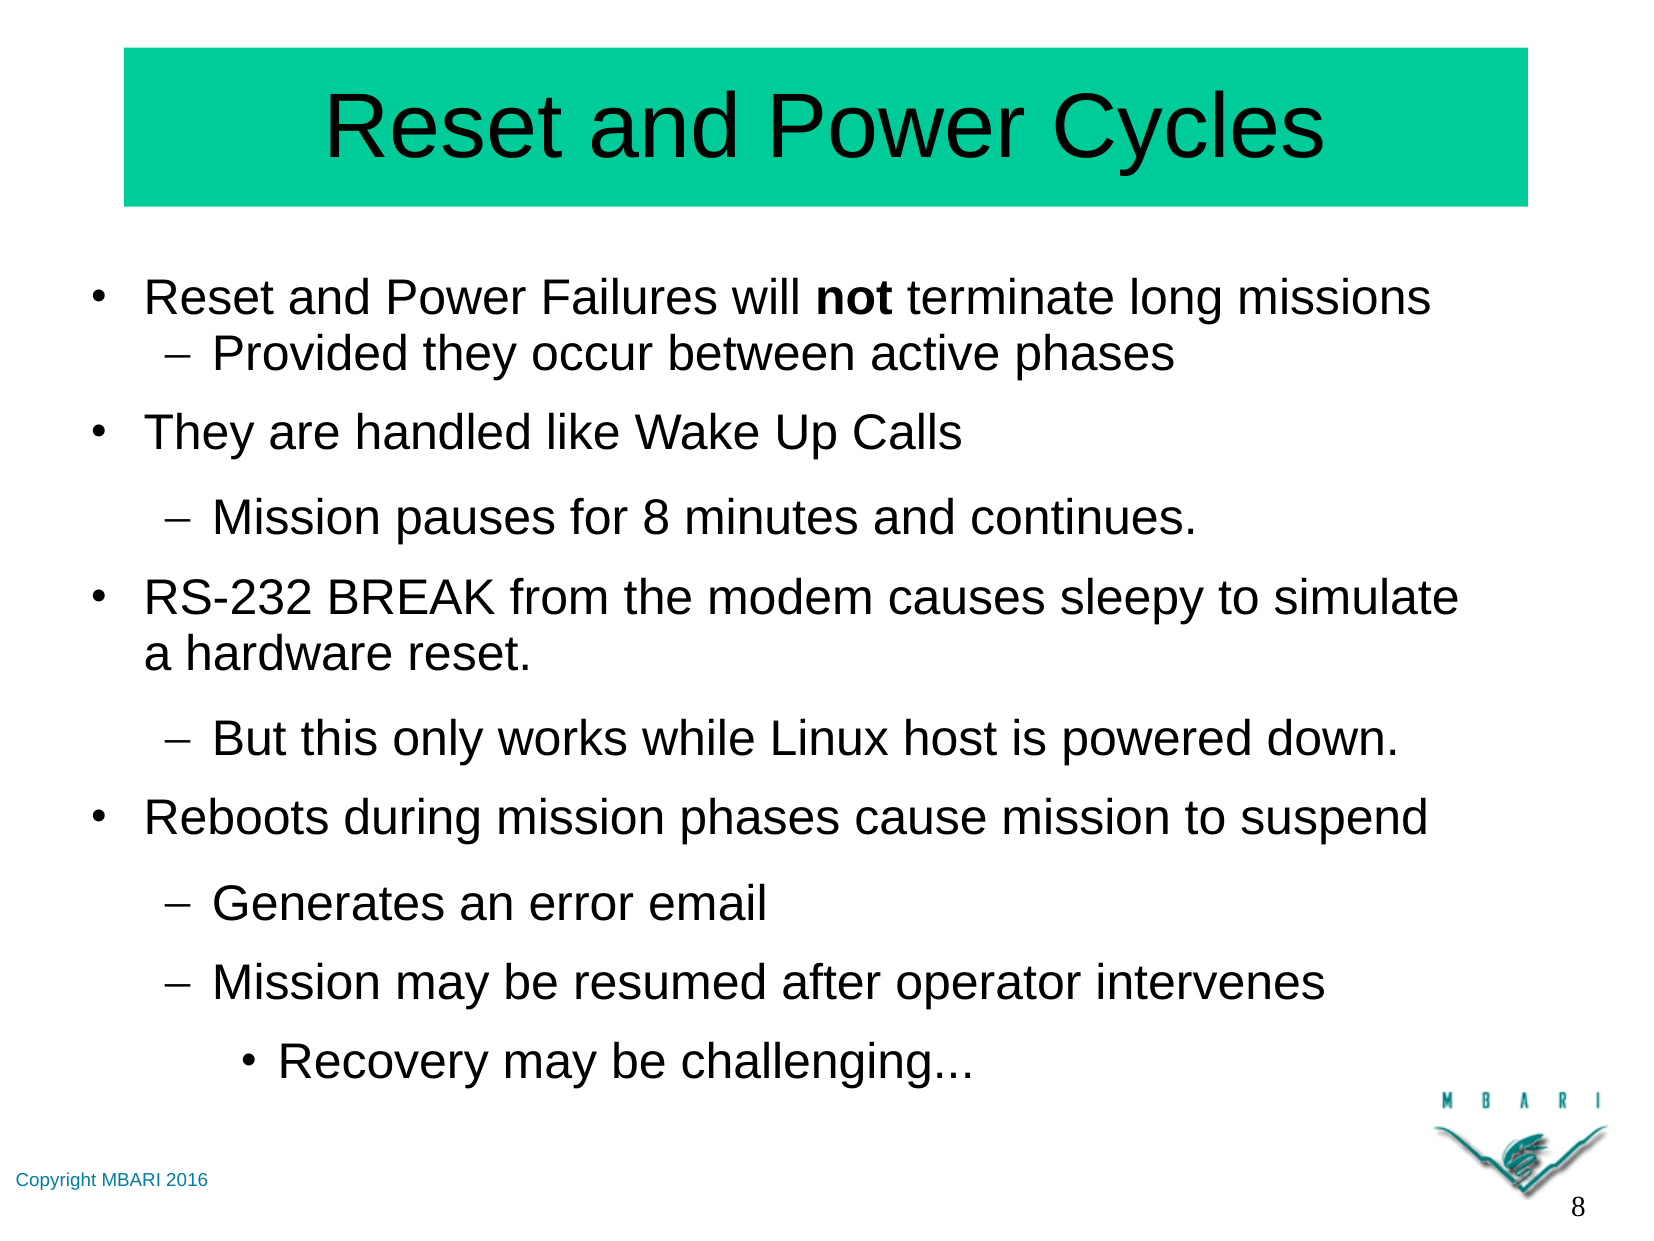

# Reset and Power Cycles
Reset and Power Failures will not terminate long missions
Provided they occur between active phases
They are handled like Wake Up Calls
Mission pauses for 8 minutes and continues.
RS-232 BREAK from the modem causes sleepy to simulate a hardware reset.
But this only works while Linux host is powered down.
Reboots during mission phases cause mission to suspend
Generates an error email
Mission may be resumed after operator intervenes
Recovery may be challenging...